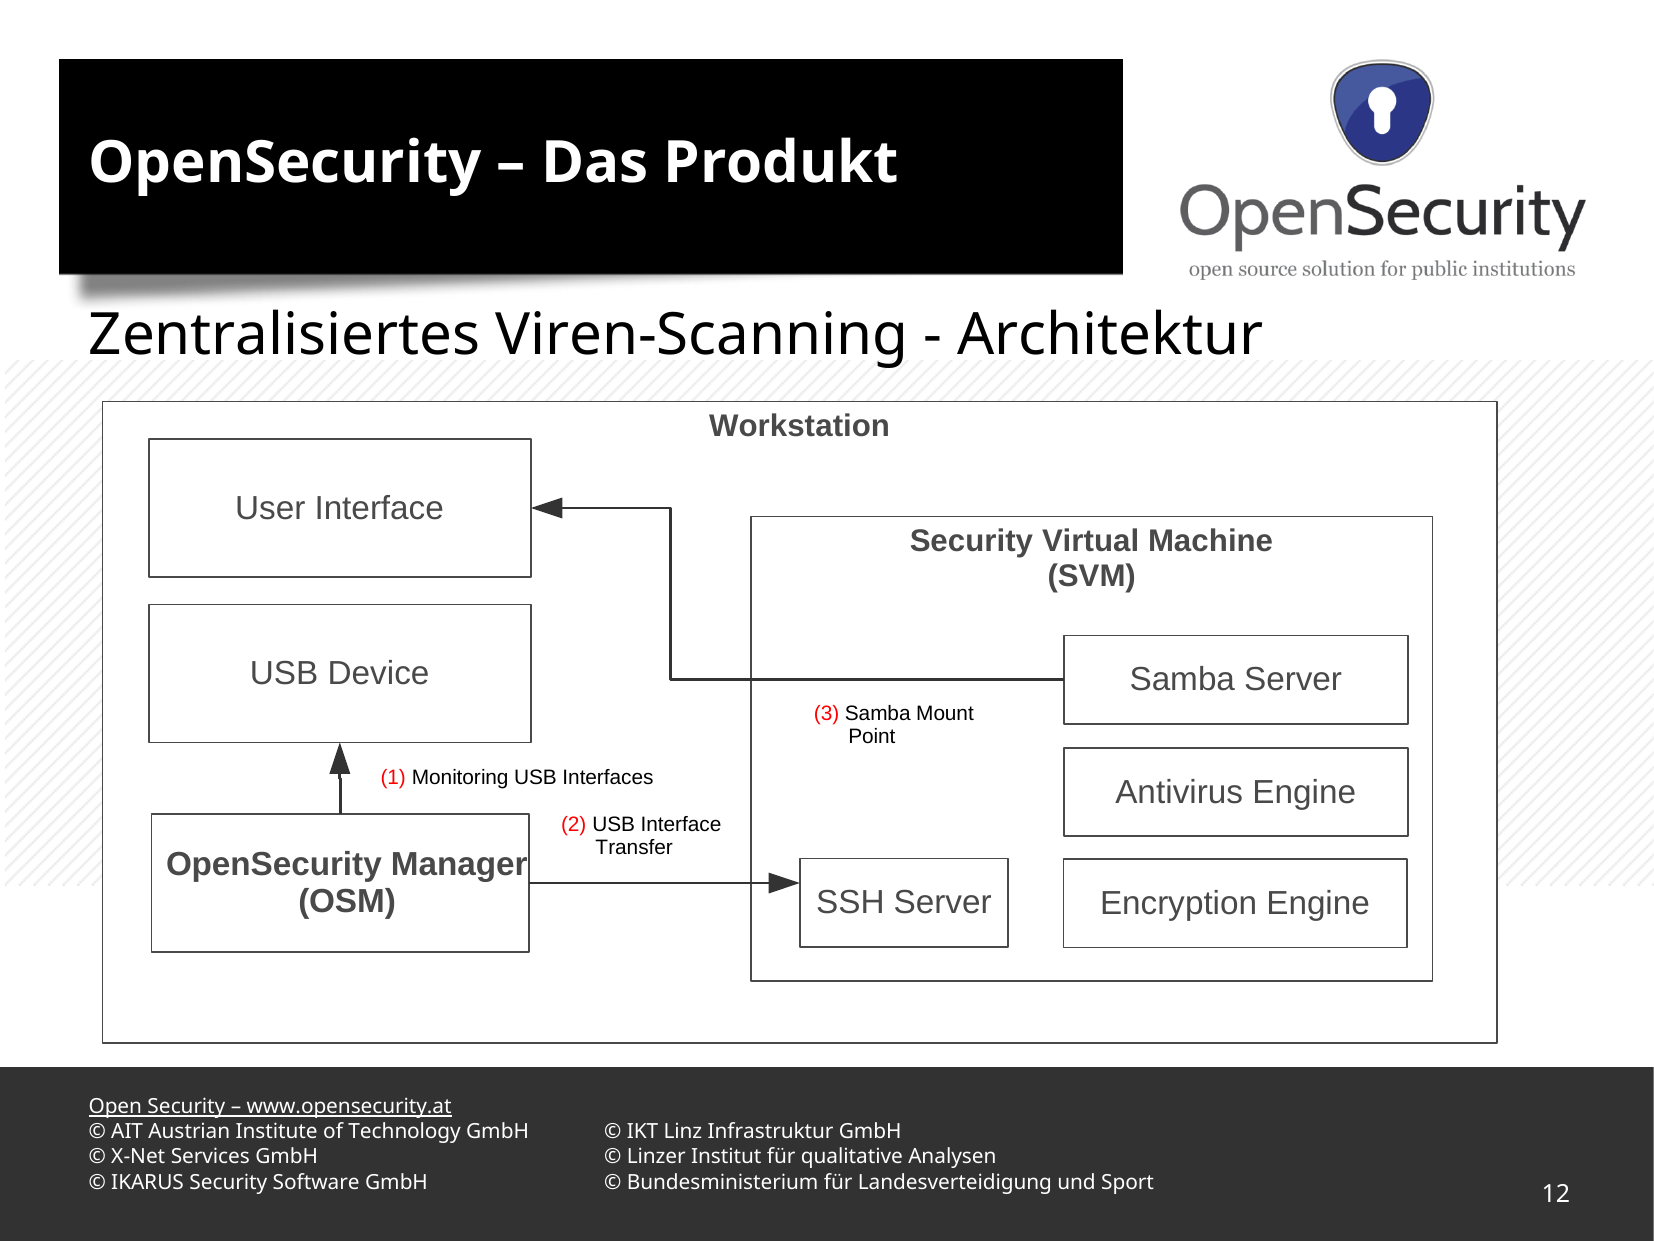

OpenSecurity – Das Produkt
Zentralisiertes Viren-Scanning - Architektur
Workstation
User Interface
Security Virtual Machine
(SVM)
USB Device
Samba Server
(3) Samba Mount
 Point
Antivirus Engine
(1) Monitoring USB Interfaces
(2) USB Interface
 Transfer
OpenSecurity Manager
(OSM)
SSH Server
Encryption Engine
Open Security – www.opensecurity.at
© AIT Austrian Institute of Technology GmbH		© IKT Linz Infrastruktur GmbH
© X-Net Services GmbH				© Linzer Institut für qualitative Analysen
© IKARUS Security Software GmbH			© Bundesministerium für Landesverteidigung und Sport